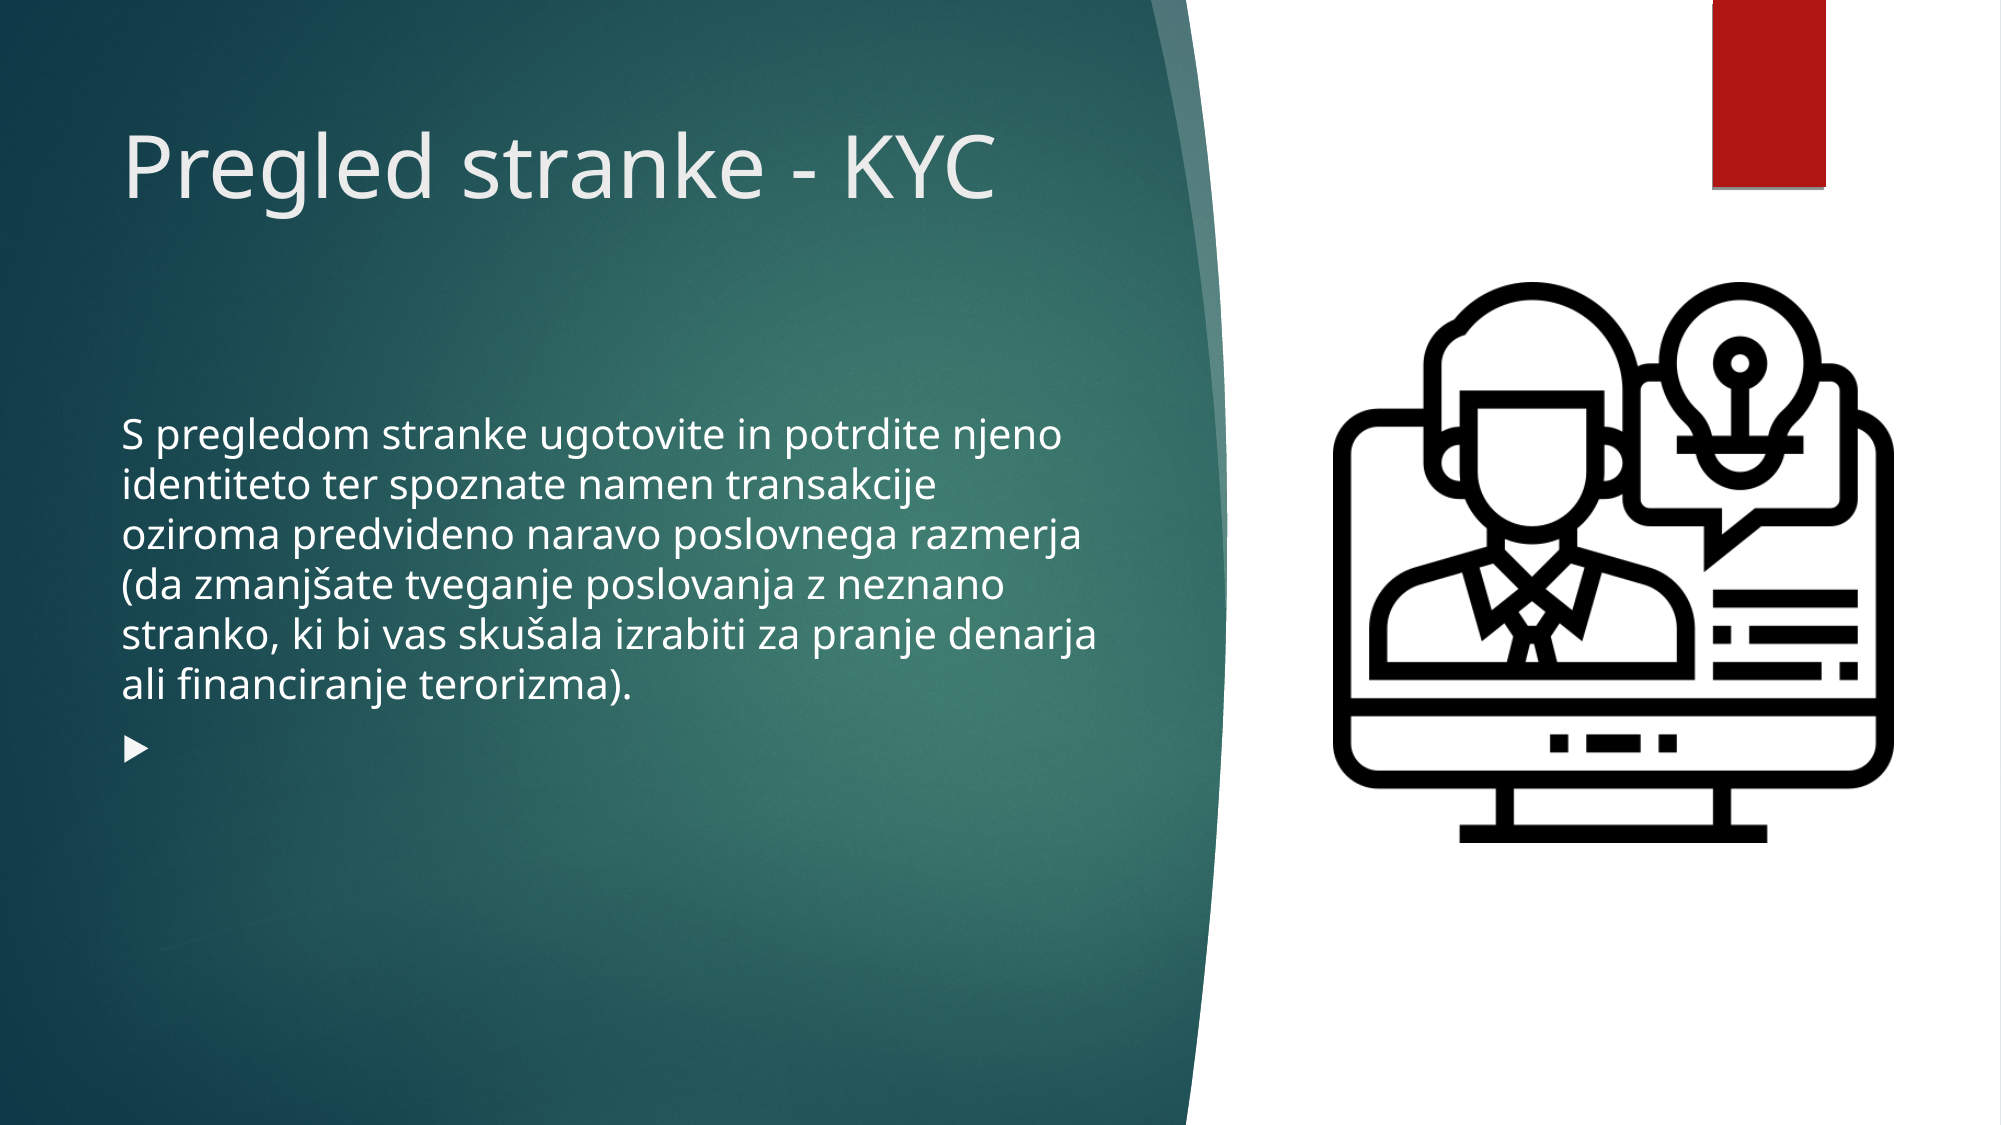

# Pregled stranke - KYC
S pregledom stranke ugotovite in potrdite njeno identiteto ter spoznate namen transakcije oziroma predvideno naravo poslovnega razmerja (da zmanjšate tveganje poslovanja z neznano stranko, ki bi vas skušala izrabiti za pranje denarja ali financiranje terorizma).